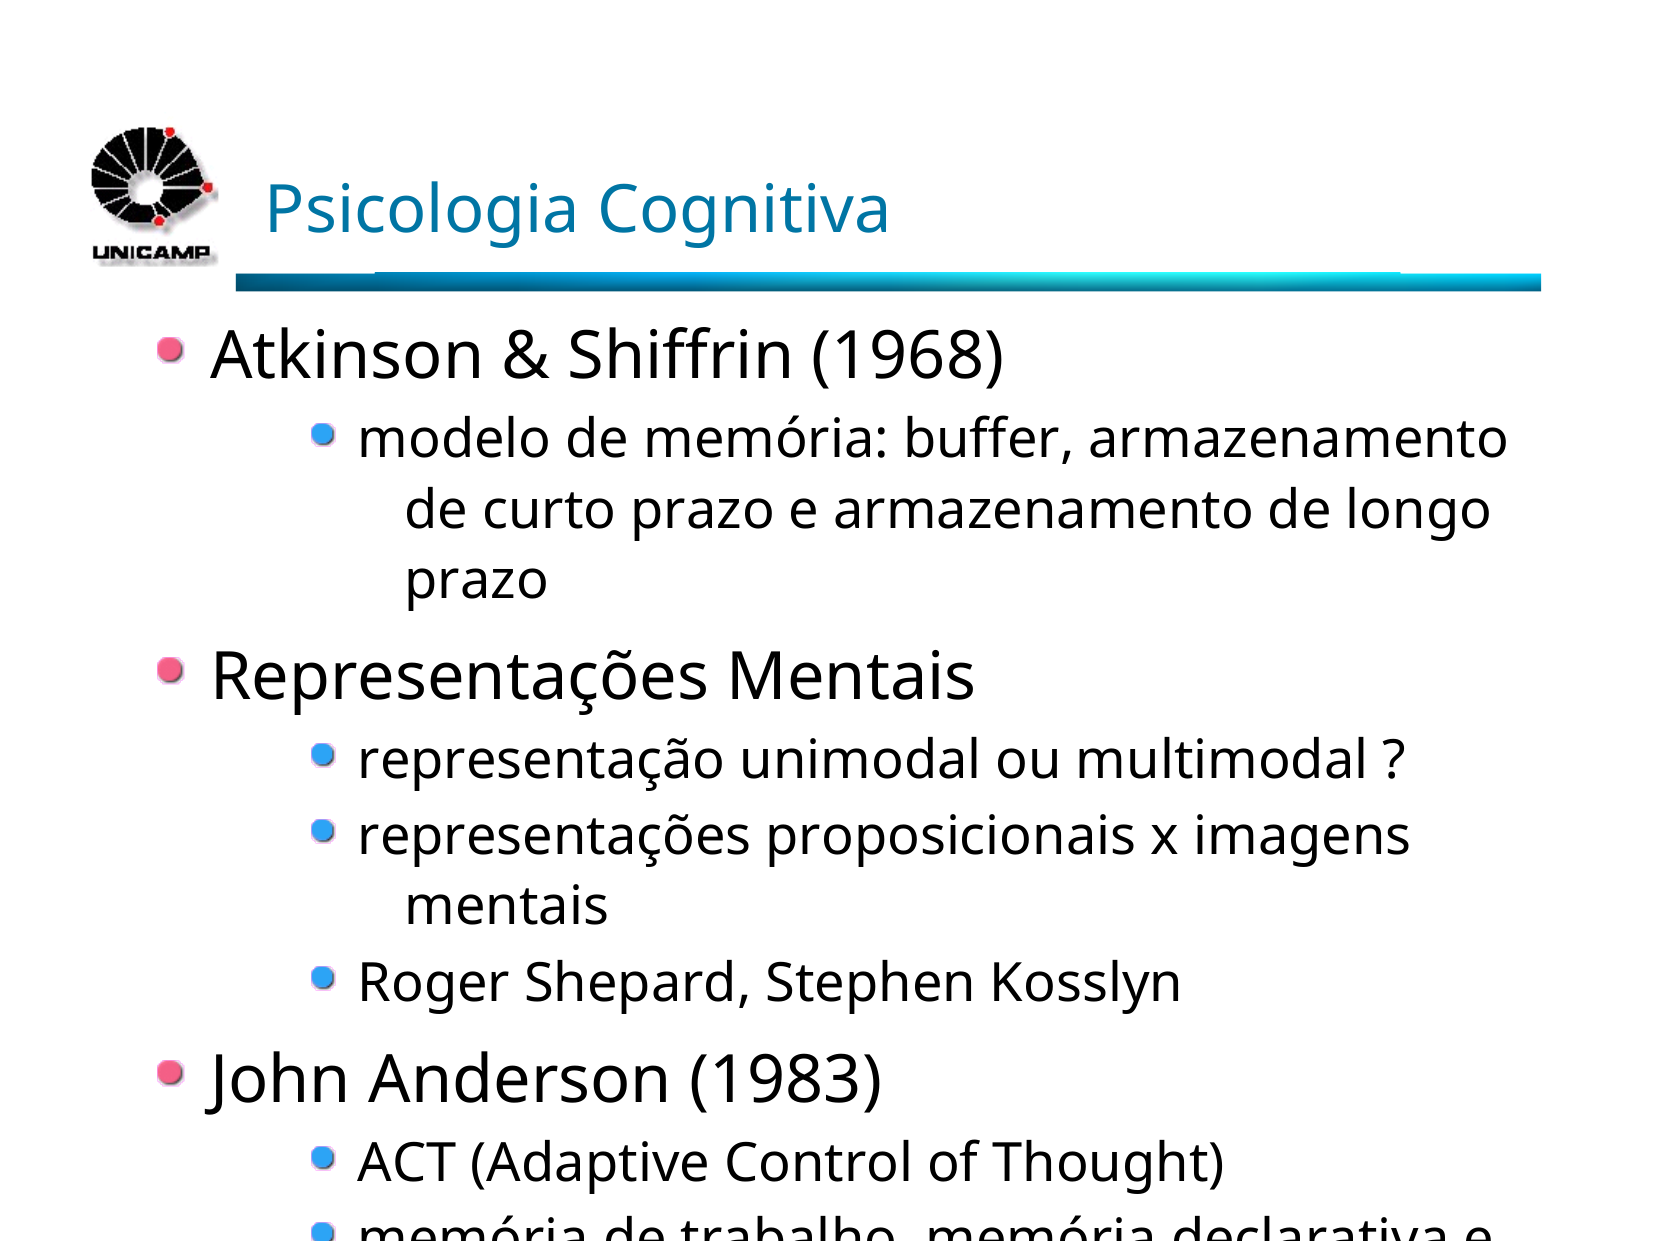

# Psicologia Cognitiva
Atkinson & Shiffrin (1968)
modelo de memória: buffer, armazenamento de curto prazo e armazenamento de longo prazo
Representações Mentais
representação unimodal ou multimodal ?
representações proposicionais x imagens mentais
Roger Shepard, Stephen Kosslyn
John Anderson (1983)
ACT (Adaptive Control of Thought)
memória de trabalho, memória declarativa e memória de produção
debate generalismo x modularismo